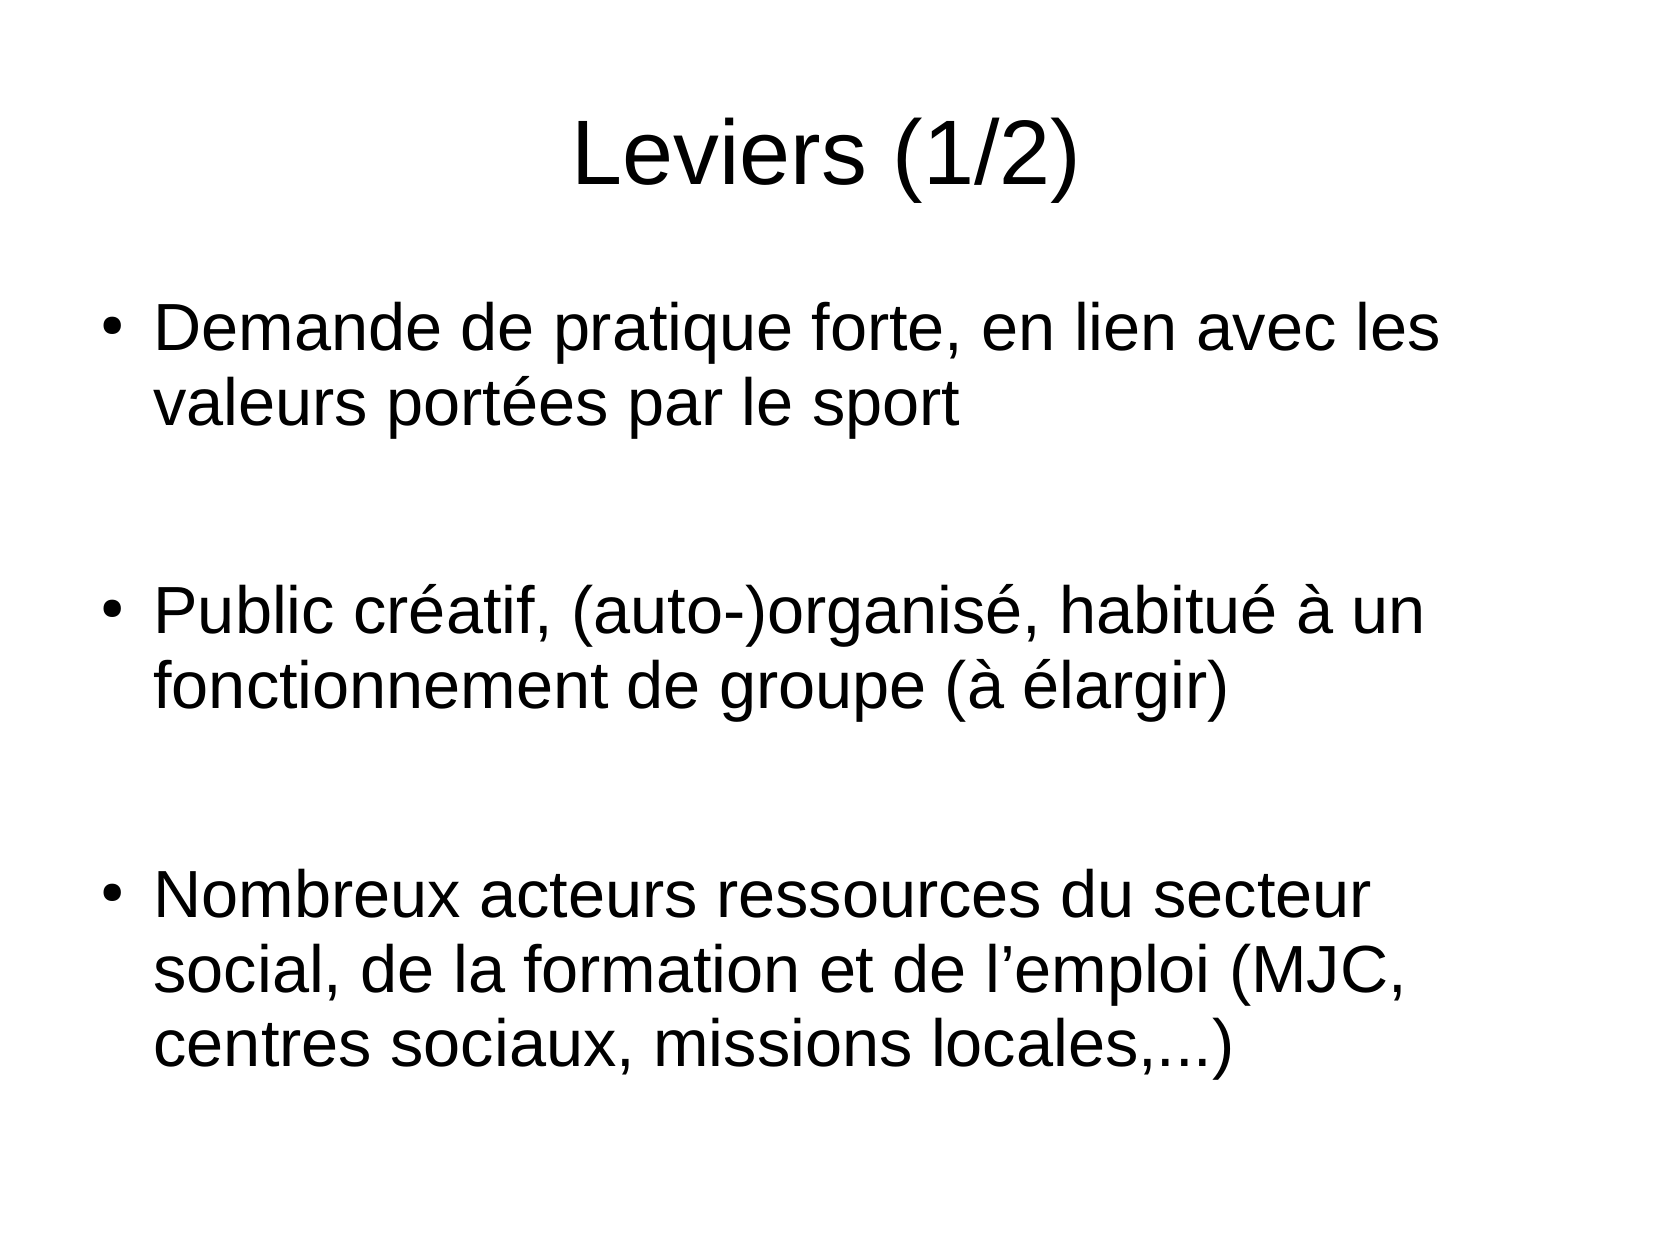

# Leviers (1/2)
Demande de pratique forte, en lien avec les valeurs portées par le sport
Public créatif, (auto-)organisé, habitué à un fonctionnement de groupe (à élargir)
Nombreux acteurs ressources du secteur social, de la formation et de l’emploi (MJC, centres sociaux, missions locales,...)